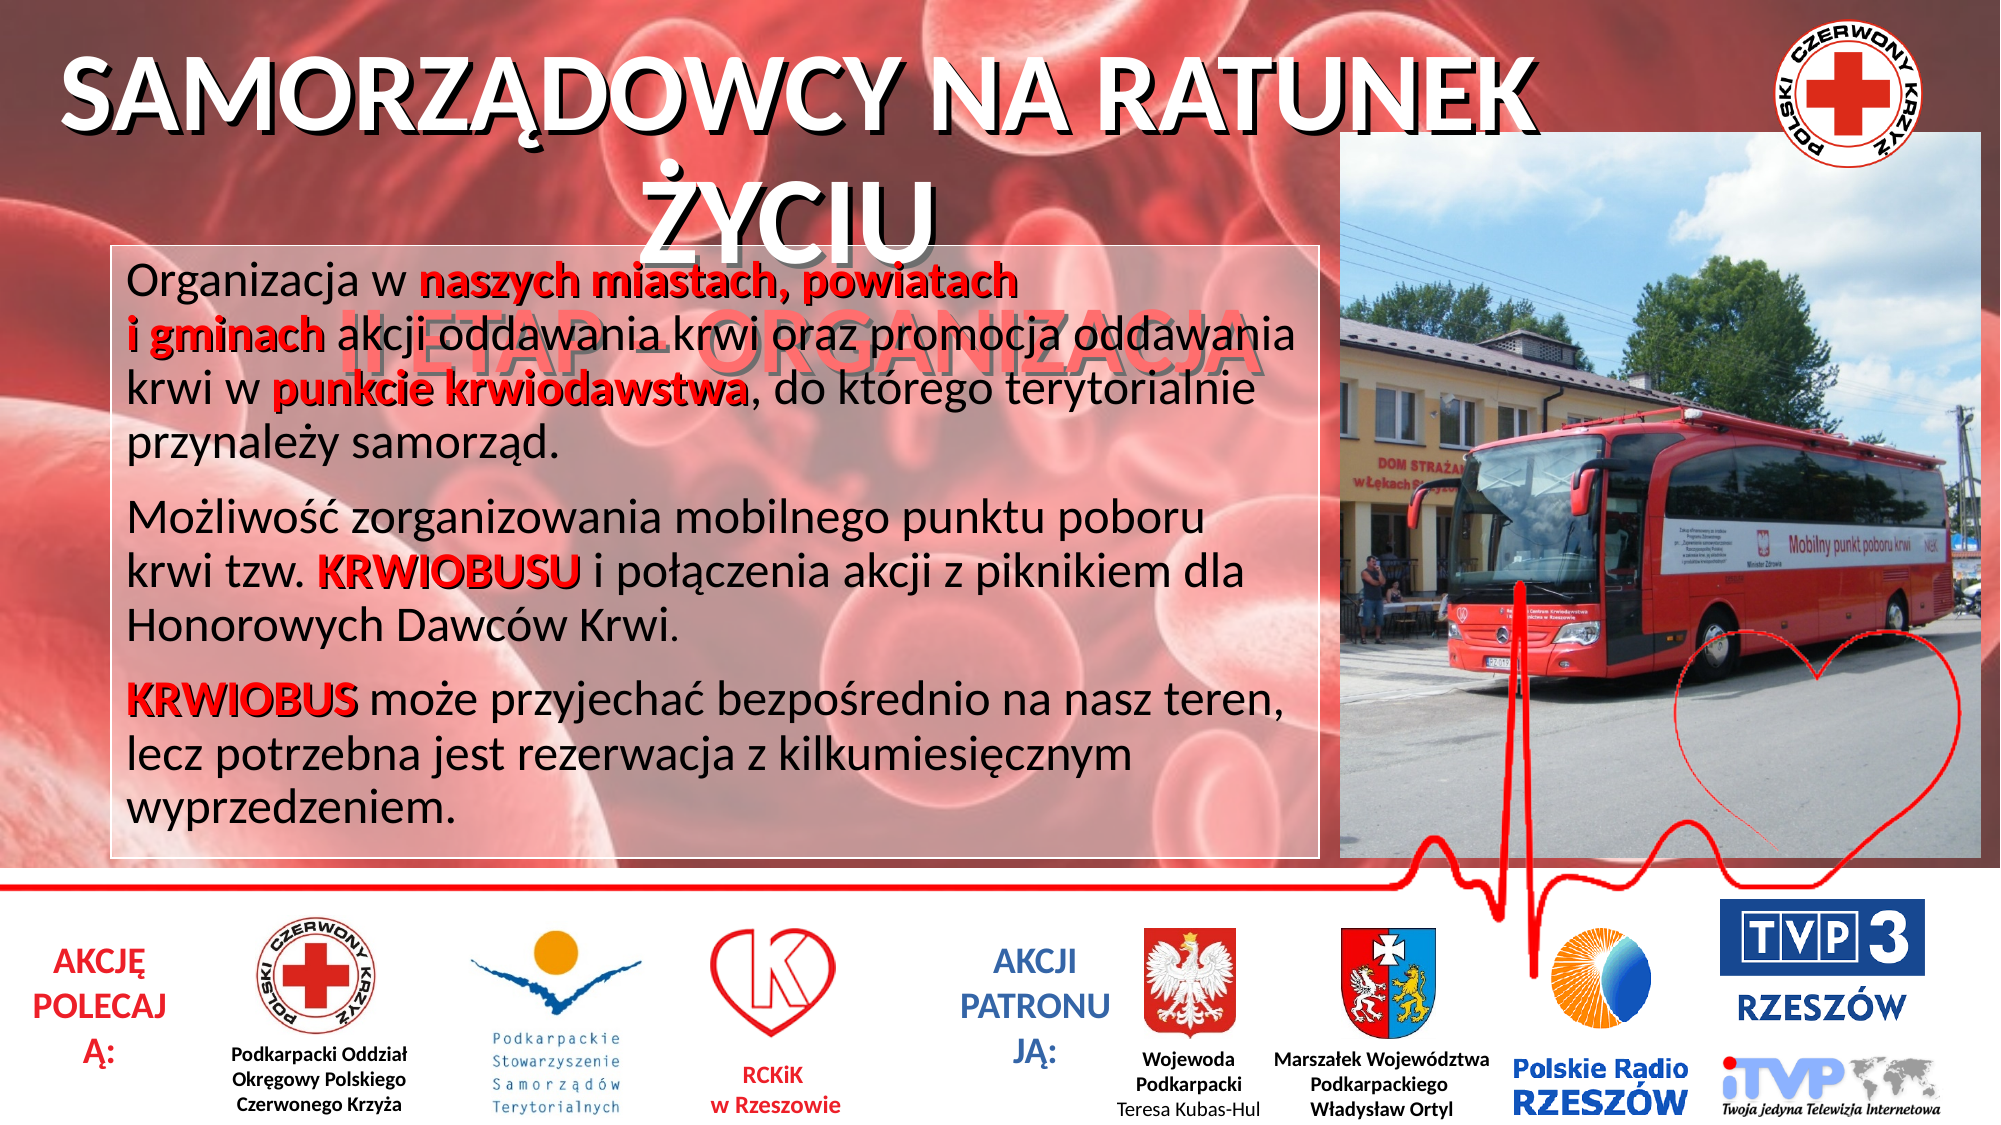

Samorządowcy na ratunek ŻYCIU
II ETAP – ORGANIZACJA
# Organizacja w naszych miastach, powiatach i gminach akcji oddawania krwi oraz promocja oddawania krwi w punkcie krwiodawstwa, do którego terytorialnie przynależy samorząd.
Możliwość zorganizowania mobilnego punktu poboru krwi tzw. KRWIOBUSU i połączenia akcji z piknikiem dla Honorowych Dawców Krwi.
KRWIOBUS może przyjechać bezpośrednio na nasz teren, lecz potrzebna jest rezerwacja z kilkumiesięcznym wyprzedzeniem.
Akcję polecają:
Akcji patronują:
Podkarpacki Oddział Okręgowy Polskiego Czerwonego Krzyża
Wojewoda Podkarpacki
Teresa Kubas-Hul
Marszałek Województwa Podkarpackiego
Władysław Ortyl
RCKiK
w Rzeszowie